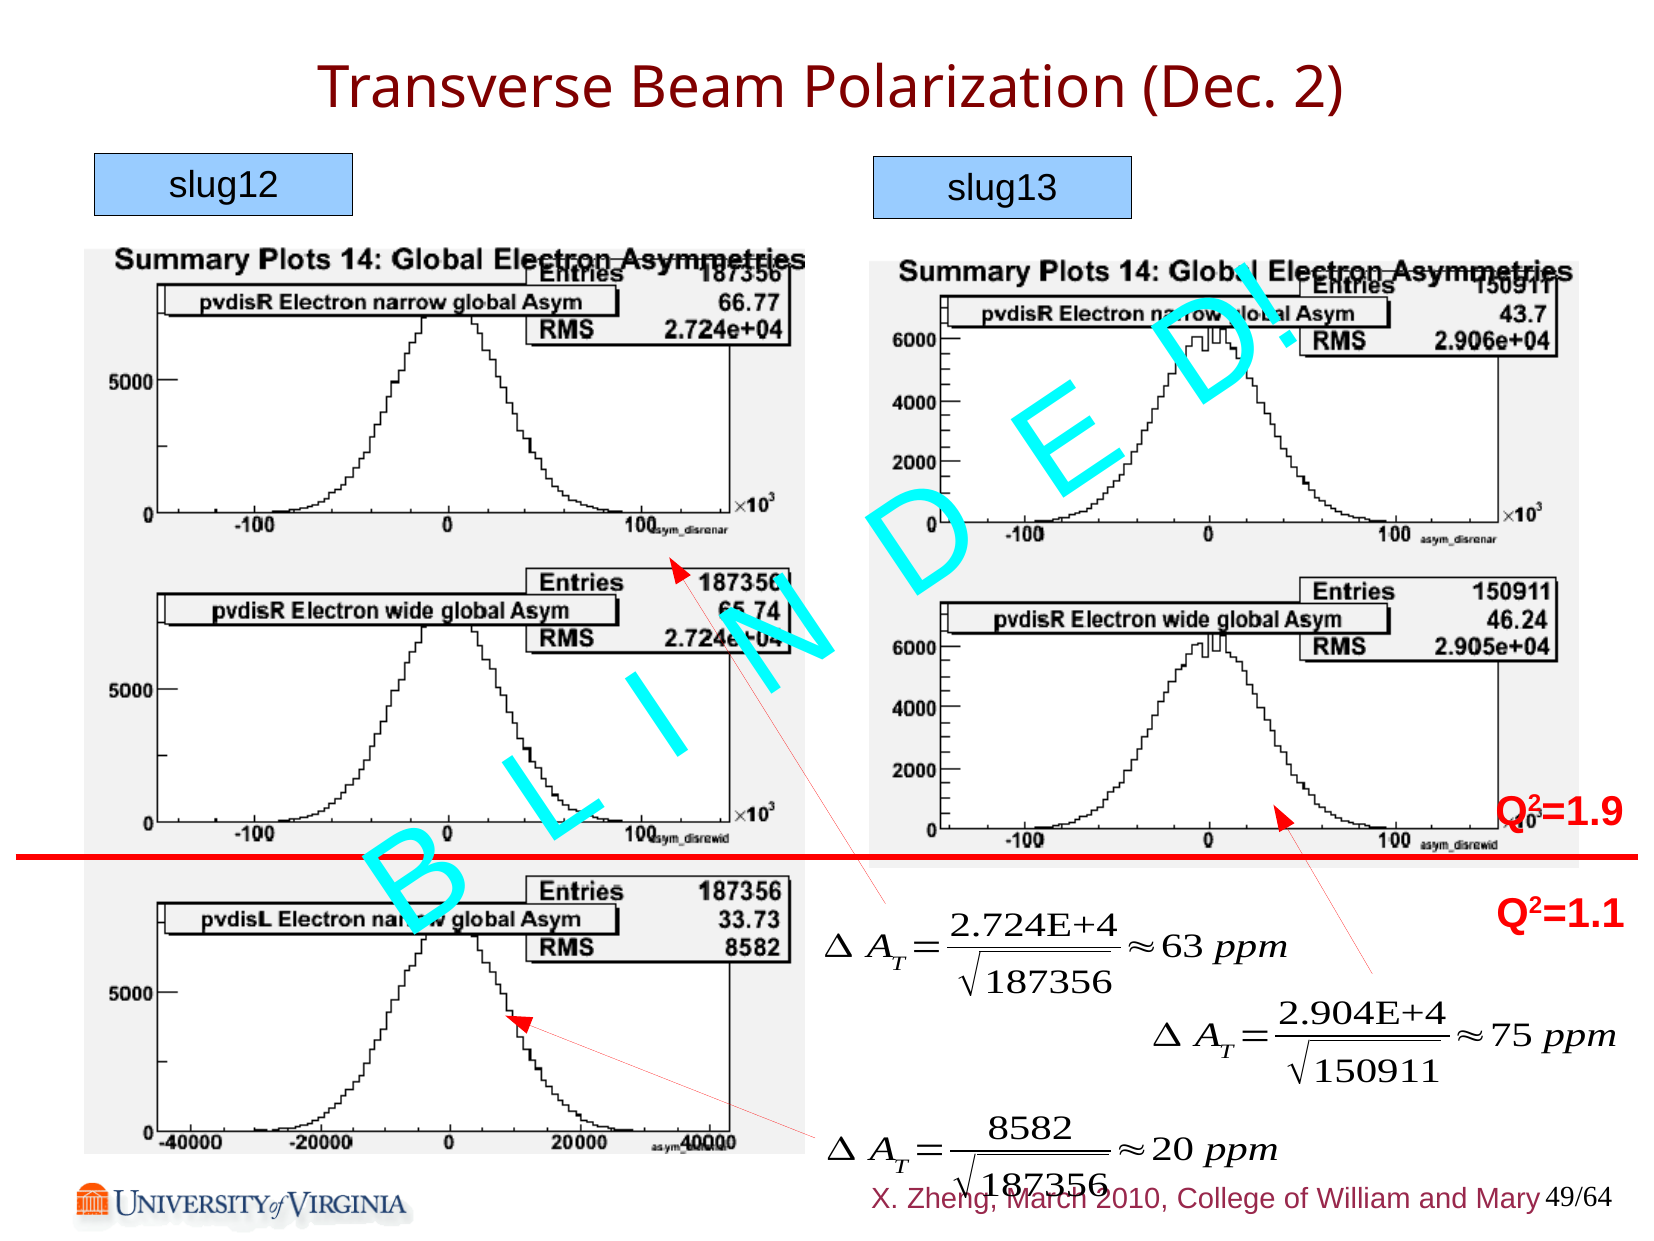

# Transverse Beam Polarization (Dec. 2)
slug12
slug13
B L I N D E D!
Q2=1.9
Q2=1.1